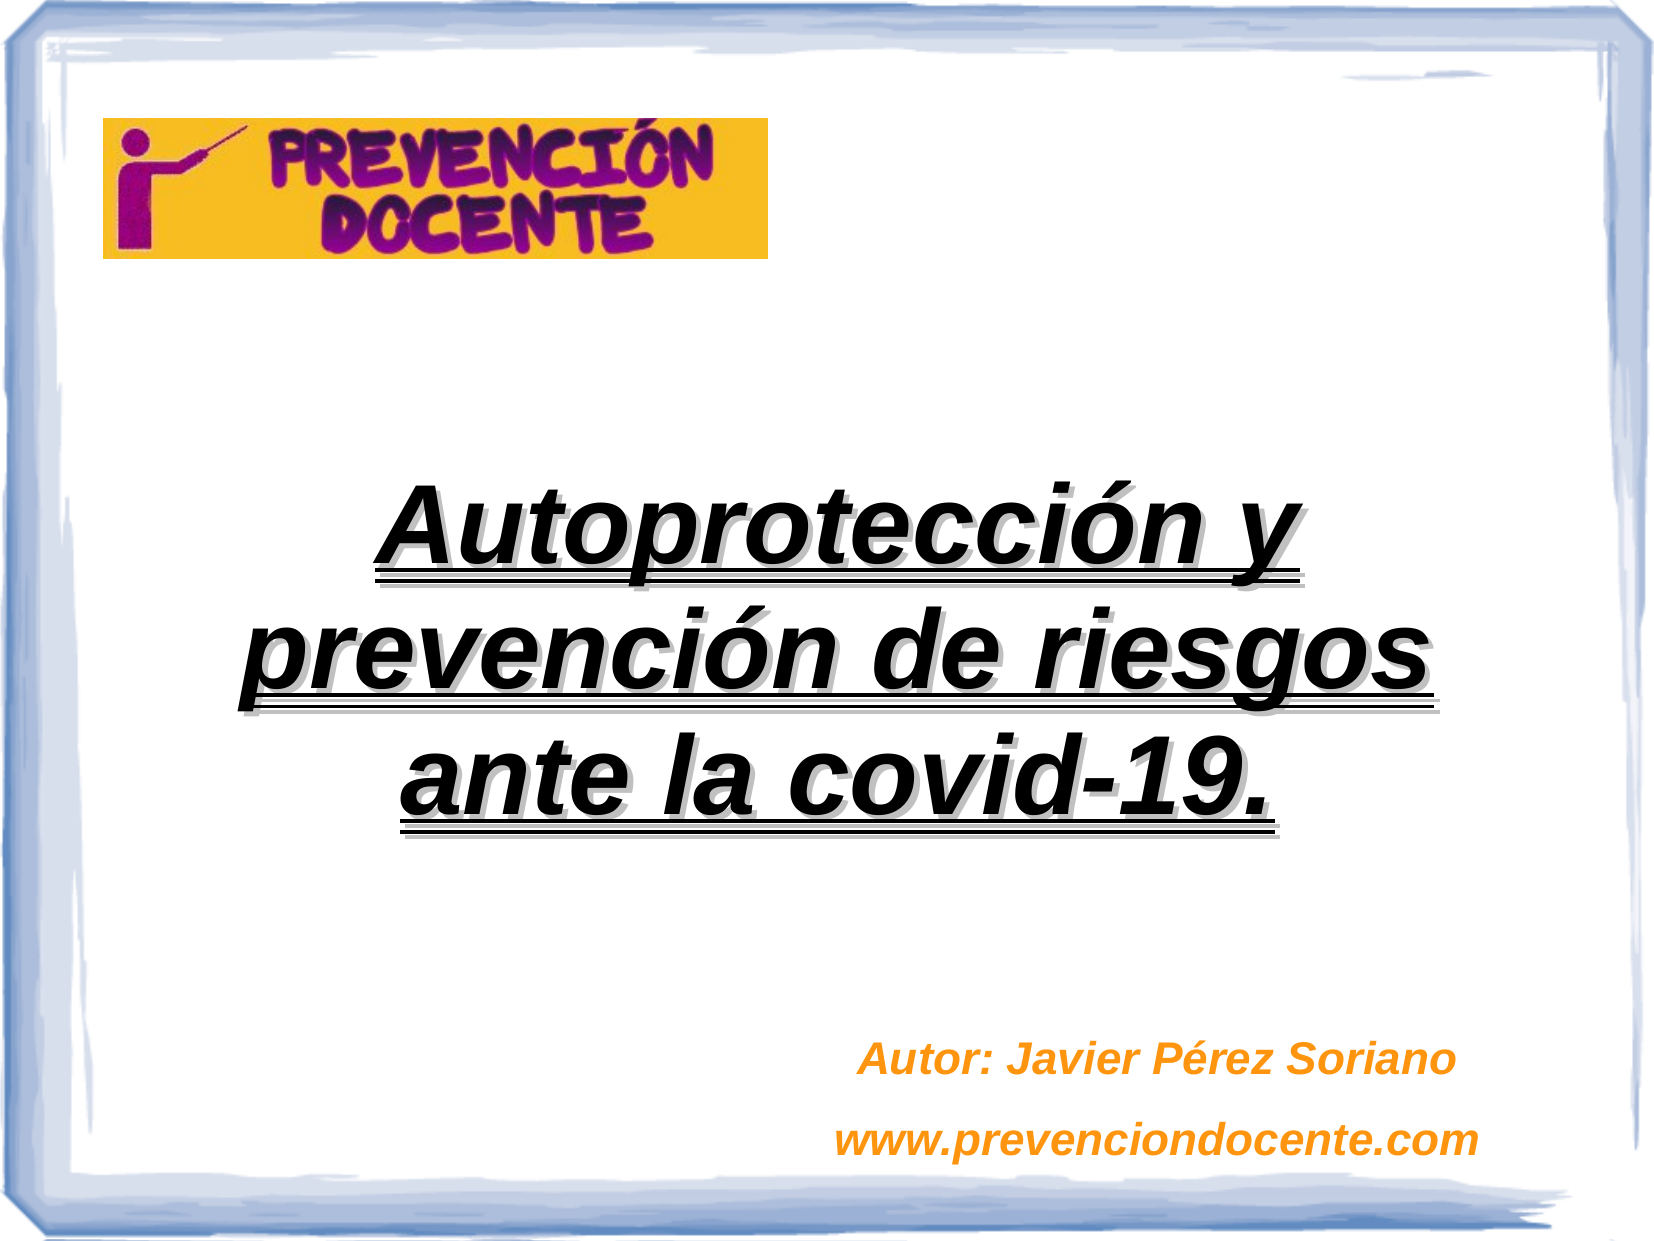

# Autoprotección y prevención de riesgos ante la covid-19.
Autor: Javier Pérez Soriano
www.prevenciondocente.com